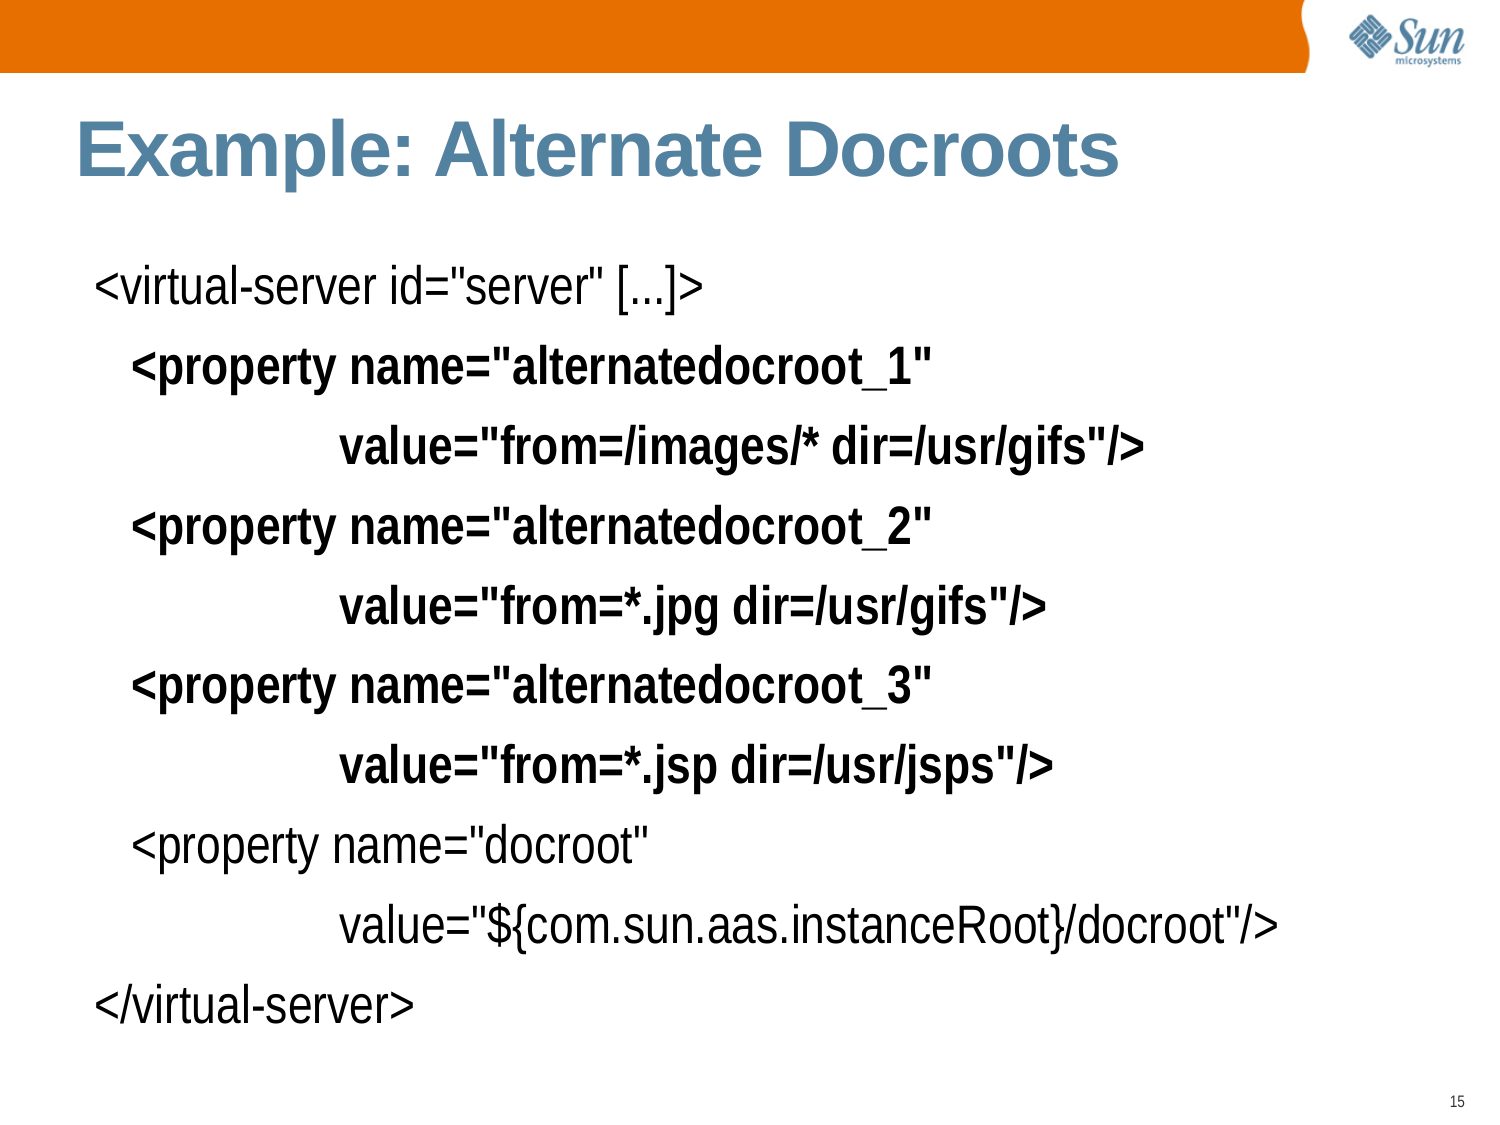

# Example: Alternate Docroots
<virtual-server id="server" [...]>
 <property name="alternatedocroot_1"
 value="from=/images/* dir=/usr/gifs"/>
 <property name="alternatedocroot_2"
 value="from=*.jpg dir=/usr/gifs"/>
 <property name="alternatedocroot_3"
 value="from=*.jsp dir=/usr/jsps"/>
 <property name="docroot"
 value="${com.sun.aas.instanceRoot}/docroot"/>
</virtual-server>